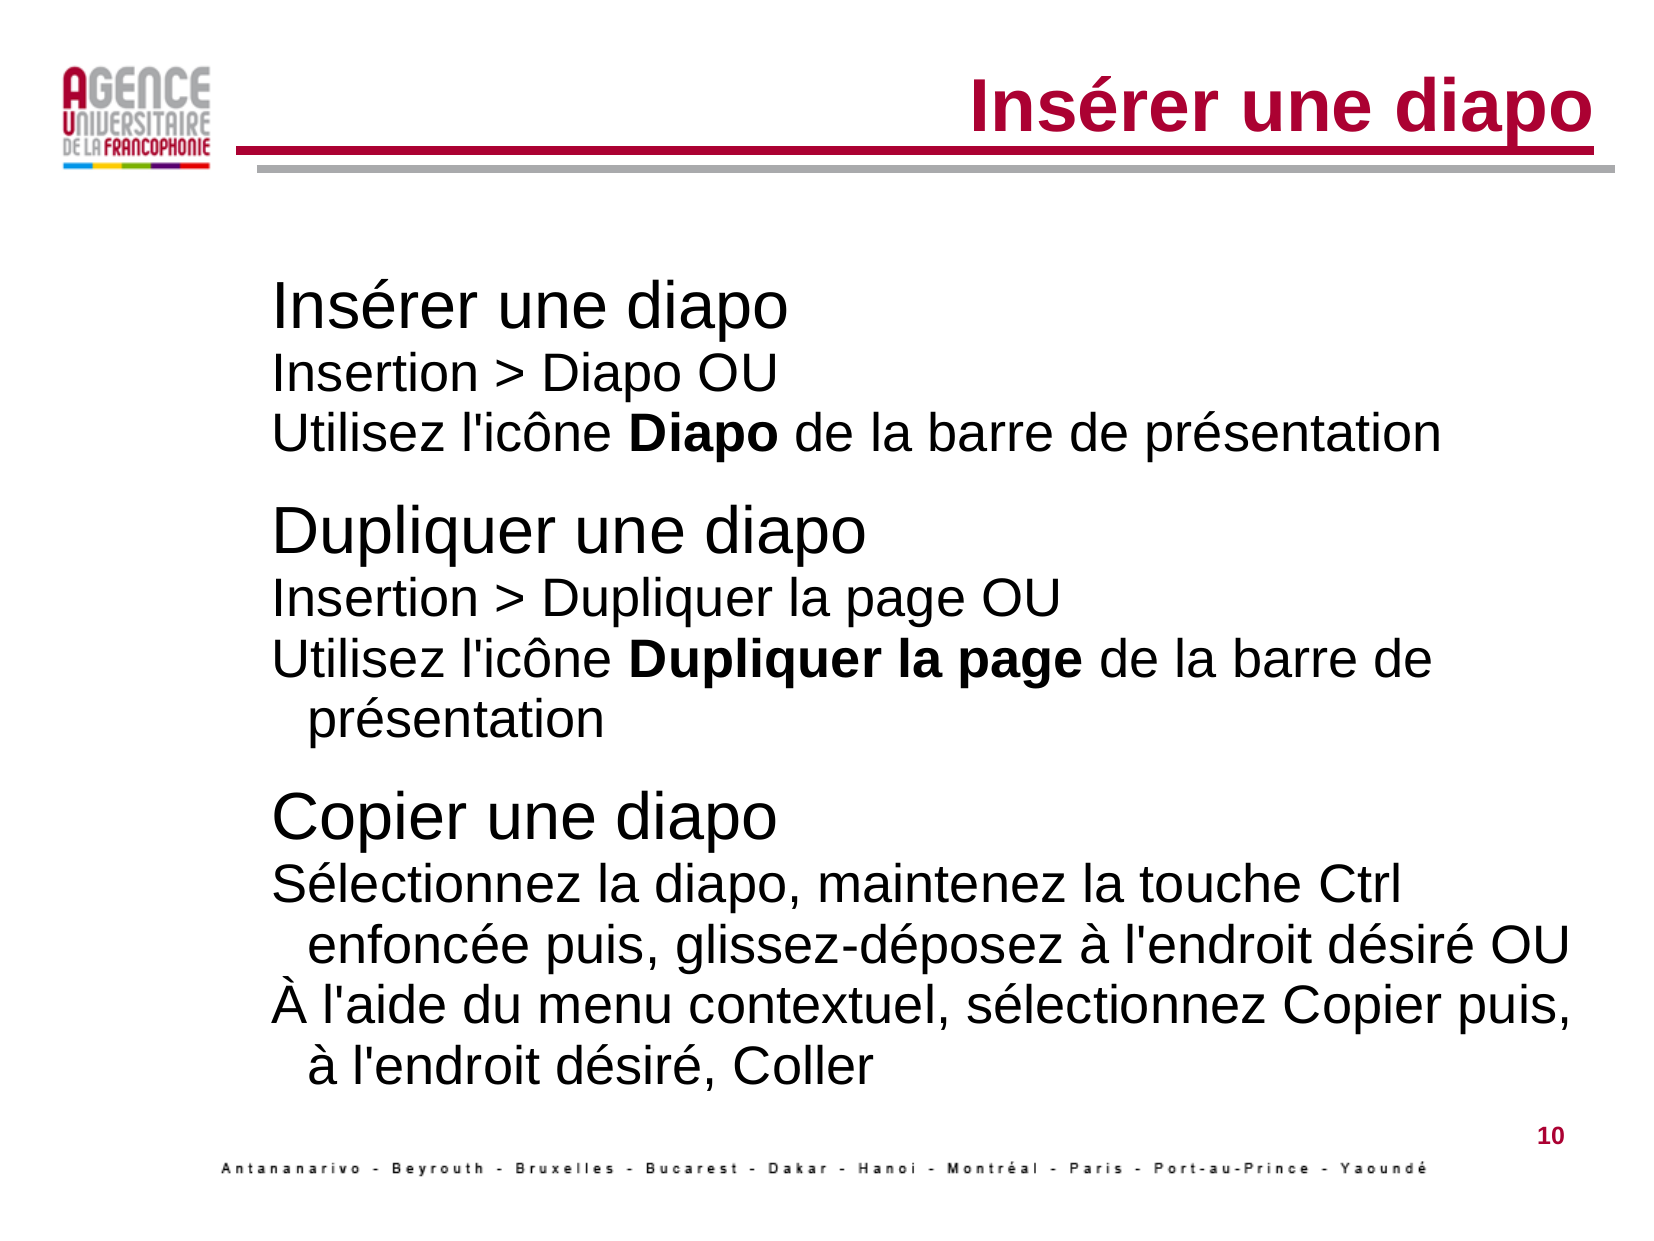

# Insérer une diapo
Insérer une diapo
Insertion > Diapo OU
Utilisez l'icône Diapo de la barre de présentation
Dupliquer une diapo
Insertion > Dupliquer la page OU
Utilisez l'icône Dupliquer la page de la barre de présentation
Copier une diapo
Sélectionnez la diapo, maintenez la touche Ctrl enfoncée puis, glissez-déposez à l'endroit désiré OU
À l'aide du menu contextuel, sélectionnez Copier puis, à l'endroit désiré, Coller
10